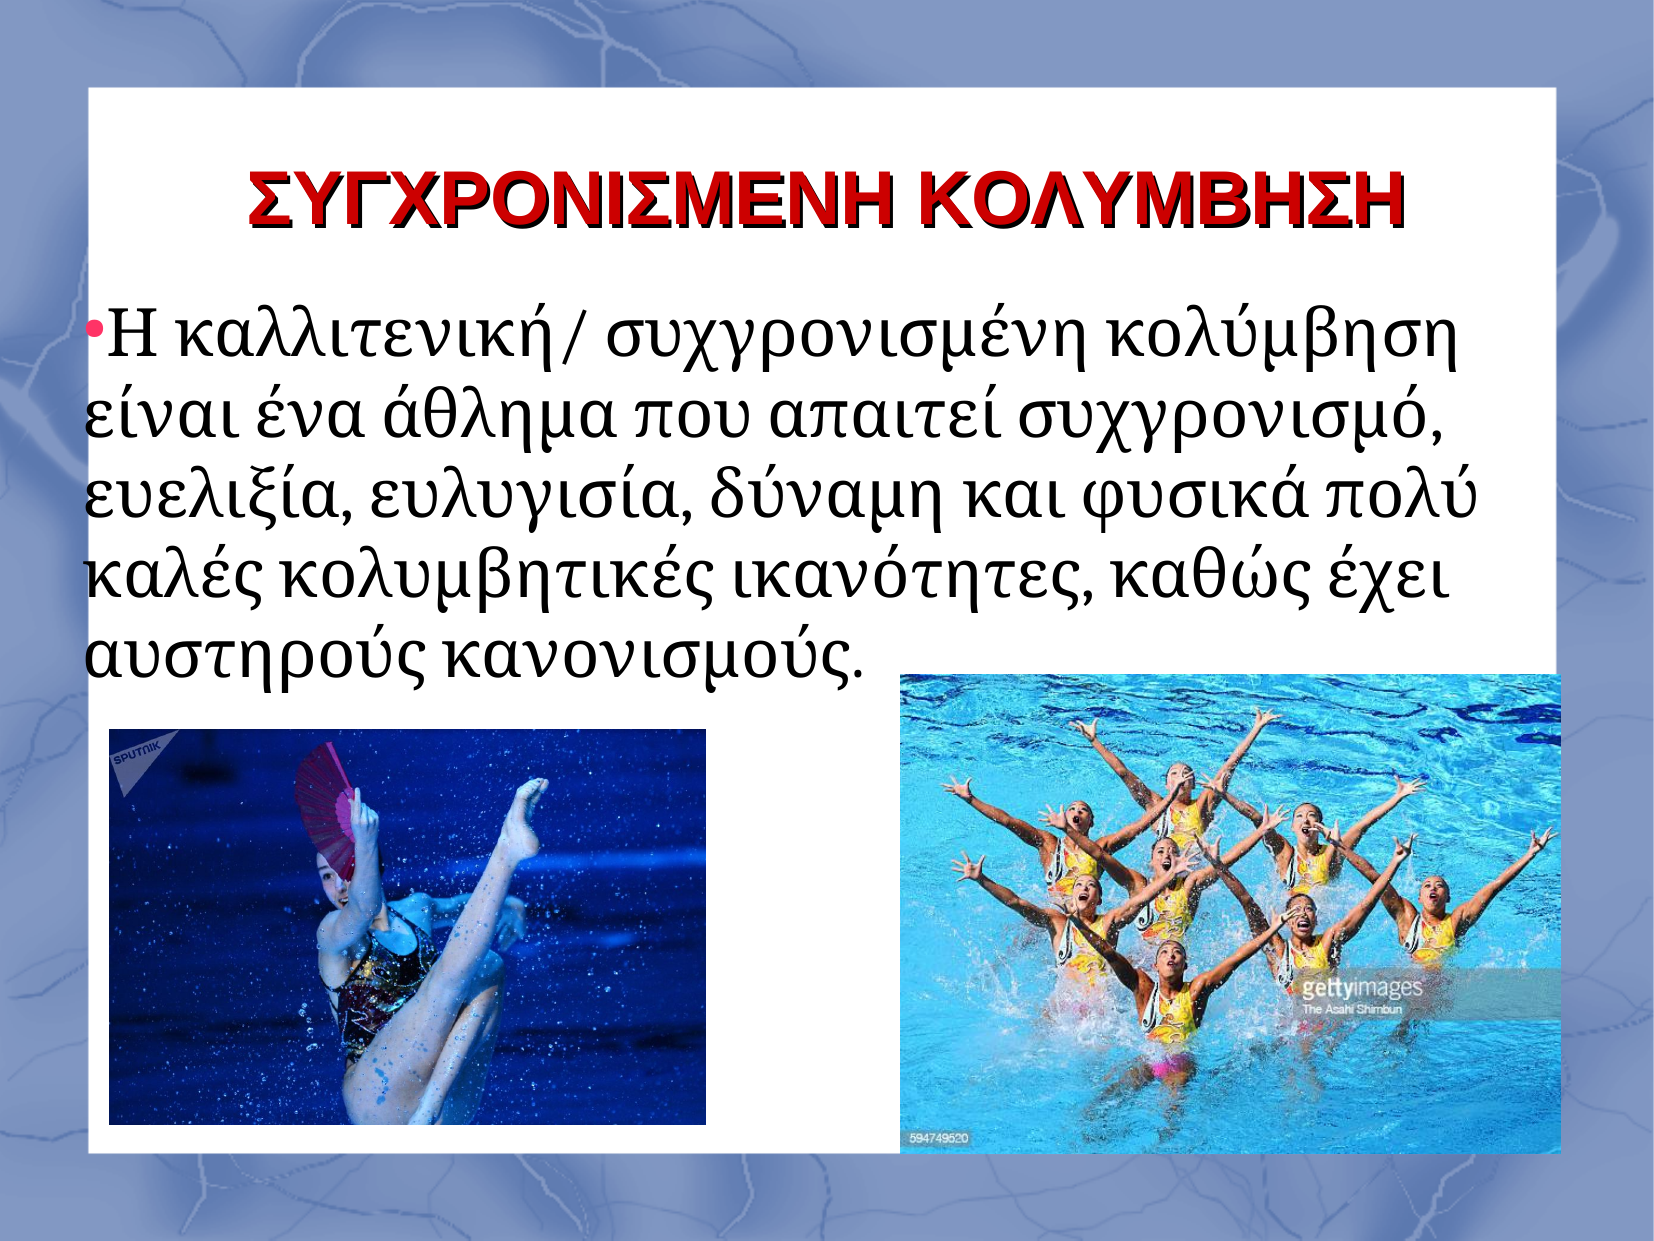

# ΣΥΓΧΡΟΝΙΣΜΕΝΗ ΚΟΛΥΜΒΗΣΗ
Η καλλιτενική/ συχγρονισμένη κολύμβηση είναι ένα άθλημα που απαιτεί συχγρονισμό, ευελιξία, ευλυγισία, δύναμη και φυσικά πολύ καλές κολυμβητικές ικανότητες, καθώς έχει αυστηρούς κανονισμούς.